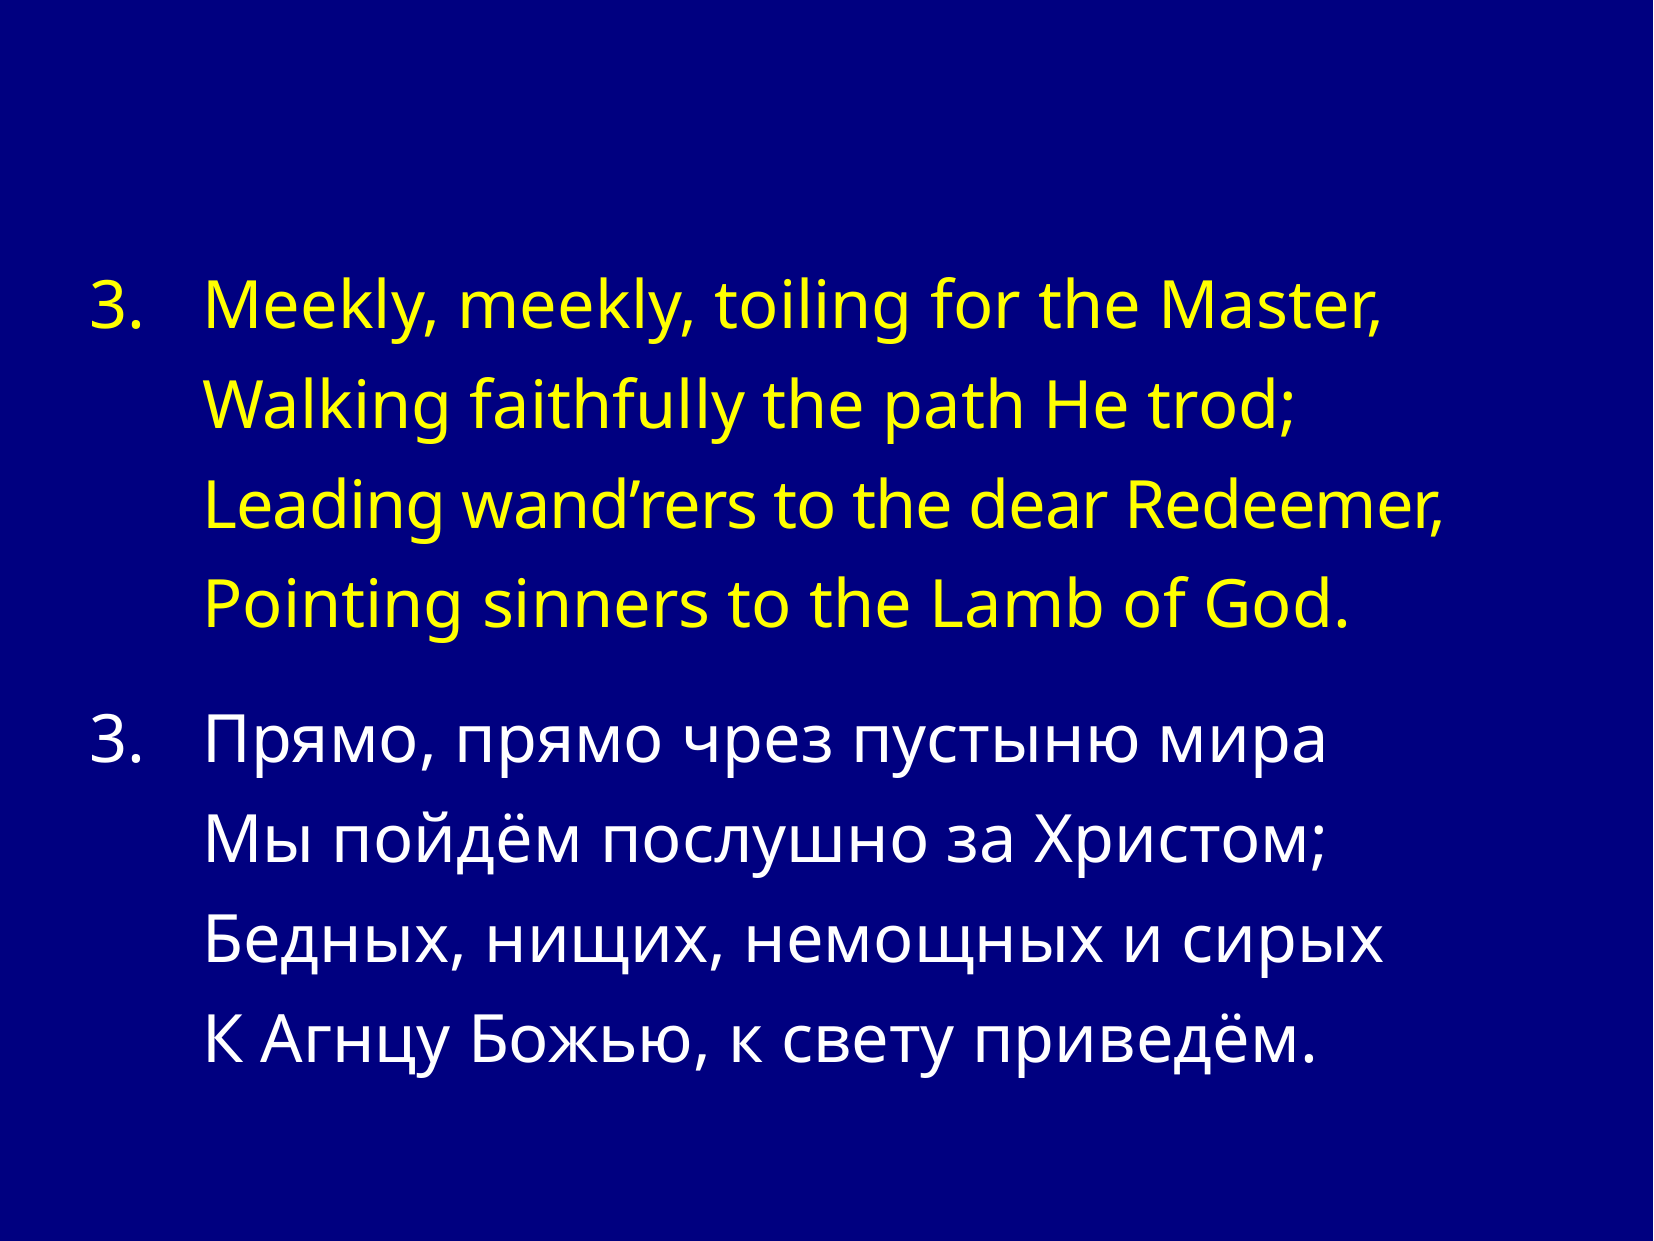

3.	Meekly, meekly, toiling for the Master,
	Walking faithfully the path He trod;
	Leading wand’rers to the dear Redeemer,
	Pointing sinners to the Lamb of God.
3.	Прямо, прямо чрез пустыню мира
	Мы пойдём послушно за Христом;
	Бедных, нищих, немощных и сирых
	К Агнцу Божью, к свету приведём.